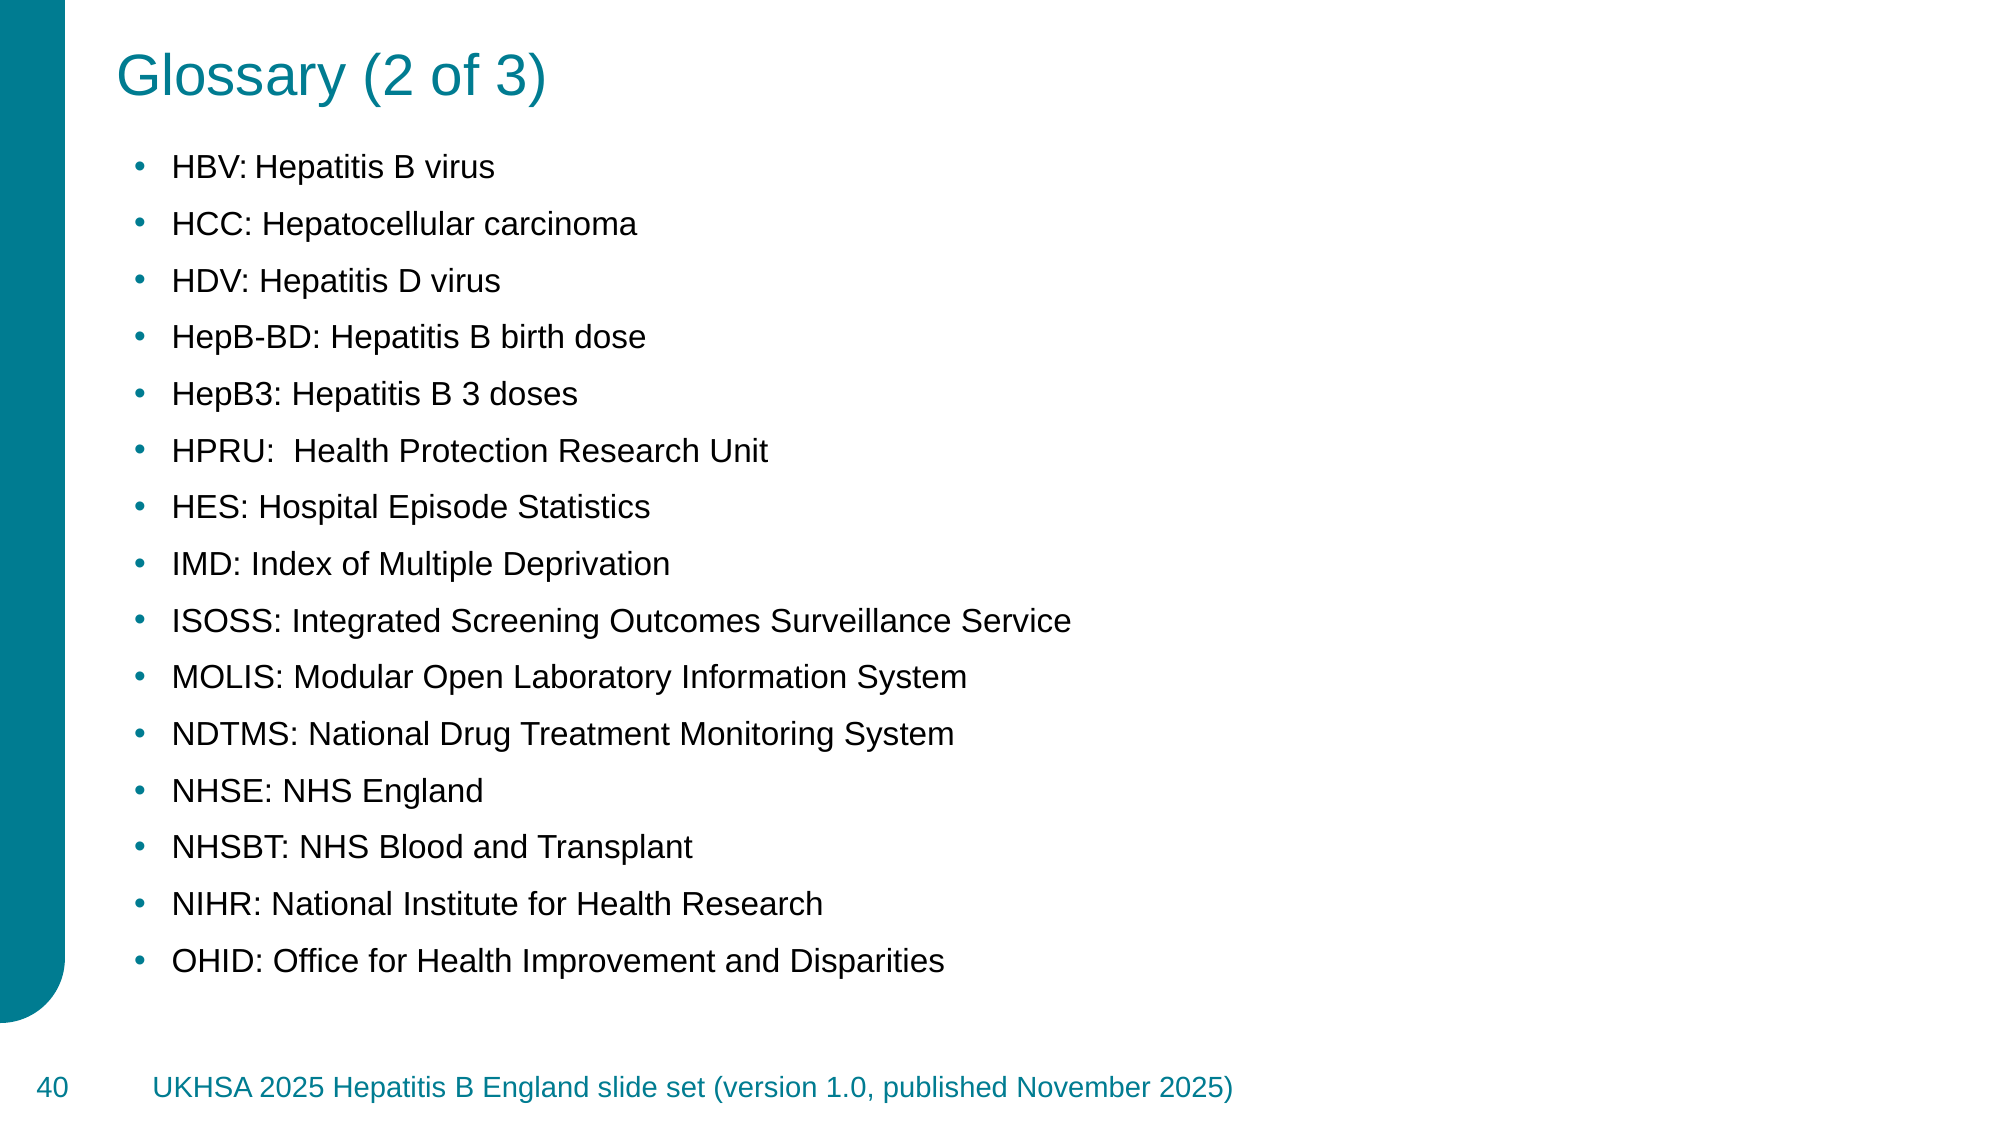

# Glossary (2 of 3)
HBV: Hepatitis B virus
HCC: Hepatocellular carcinoma
HDV: Hepatitis D virus
HepB-BD: Hepatitis B birth dose
HepB3: Hepatitis B 3 doses
HPRU: Health Protection Research Unit
HES: Hospital Episode Statistics
IMD: Index of Multiple Deprivation
ISOSS: Integrated Screening Outcomes Surveillance Service
MOLIS: Modular Open Laboratory Information System
NDTMS: National Drug Treatment Monitoring System
NHSE: NHS England
NHSBT: NHS Blood and Transplant
NIHR: National Institute for Health Research
OHID: Office for Health Improvement and Disparities
UKHSA 2025 Hepatitis B England slide set (version 1.0, published November 2025)